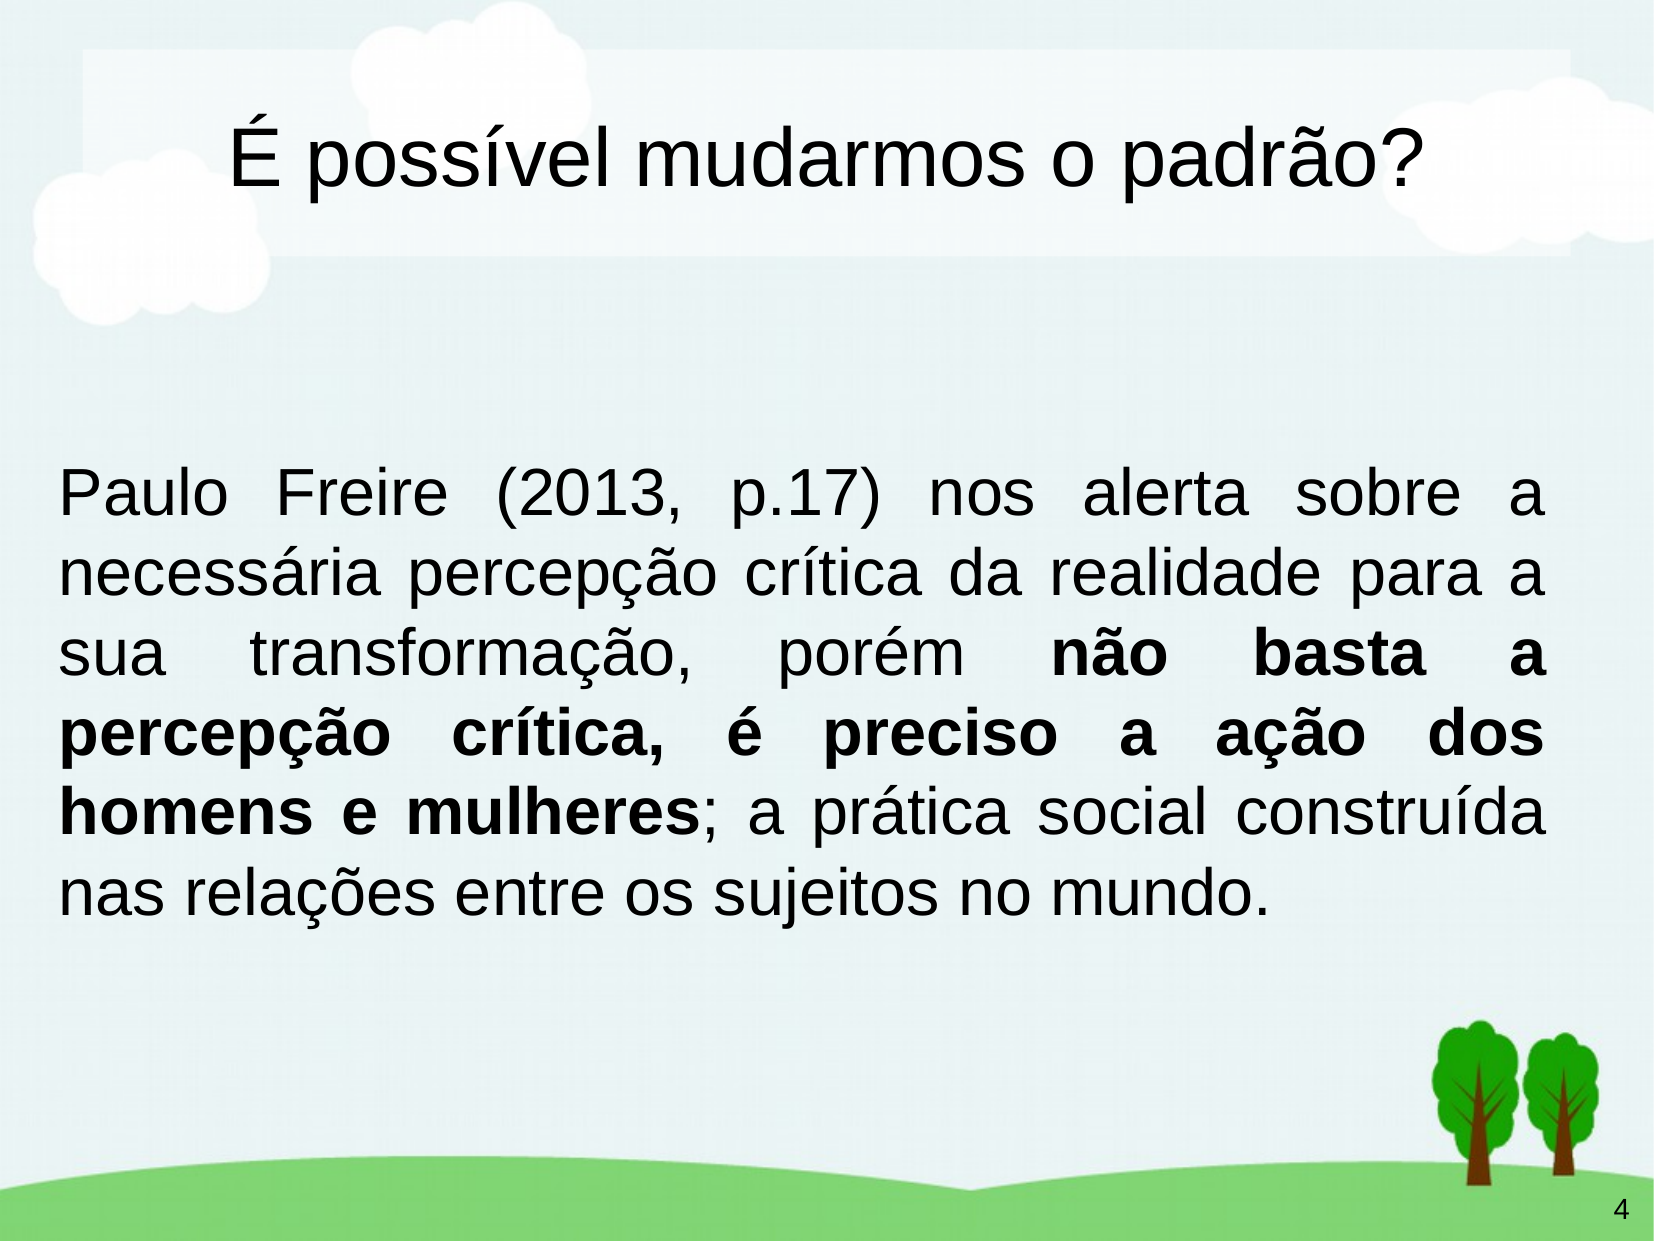

# É possível mudarmos o padrão?
Paulo Freire (2013, p.17) nos alerta sobre a necessária percepção crítica da realidade para a sua transformação, porém não basta a percepção crítica, é preciso a ação dos homens e mulheres; a prática social construída nas relações entre os sujeitos no mundo.
4